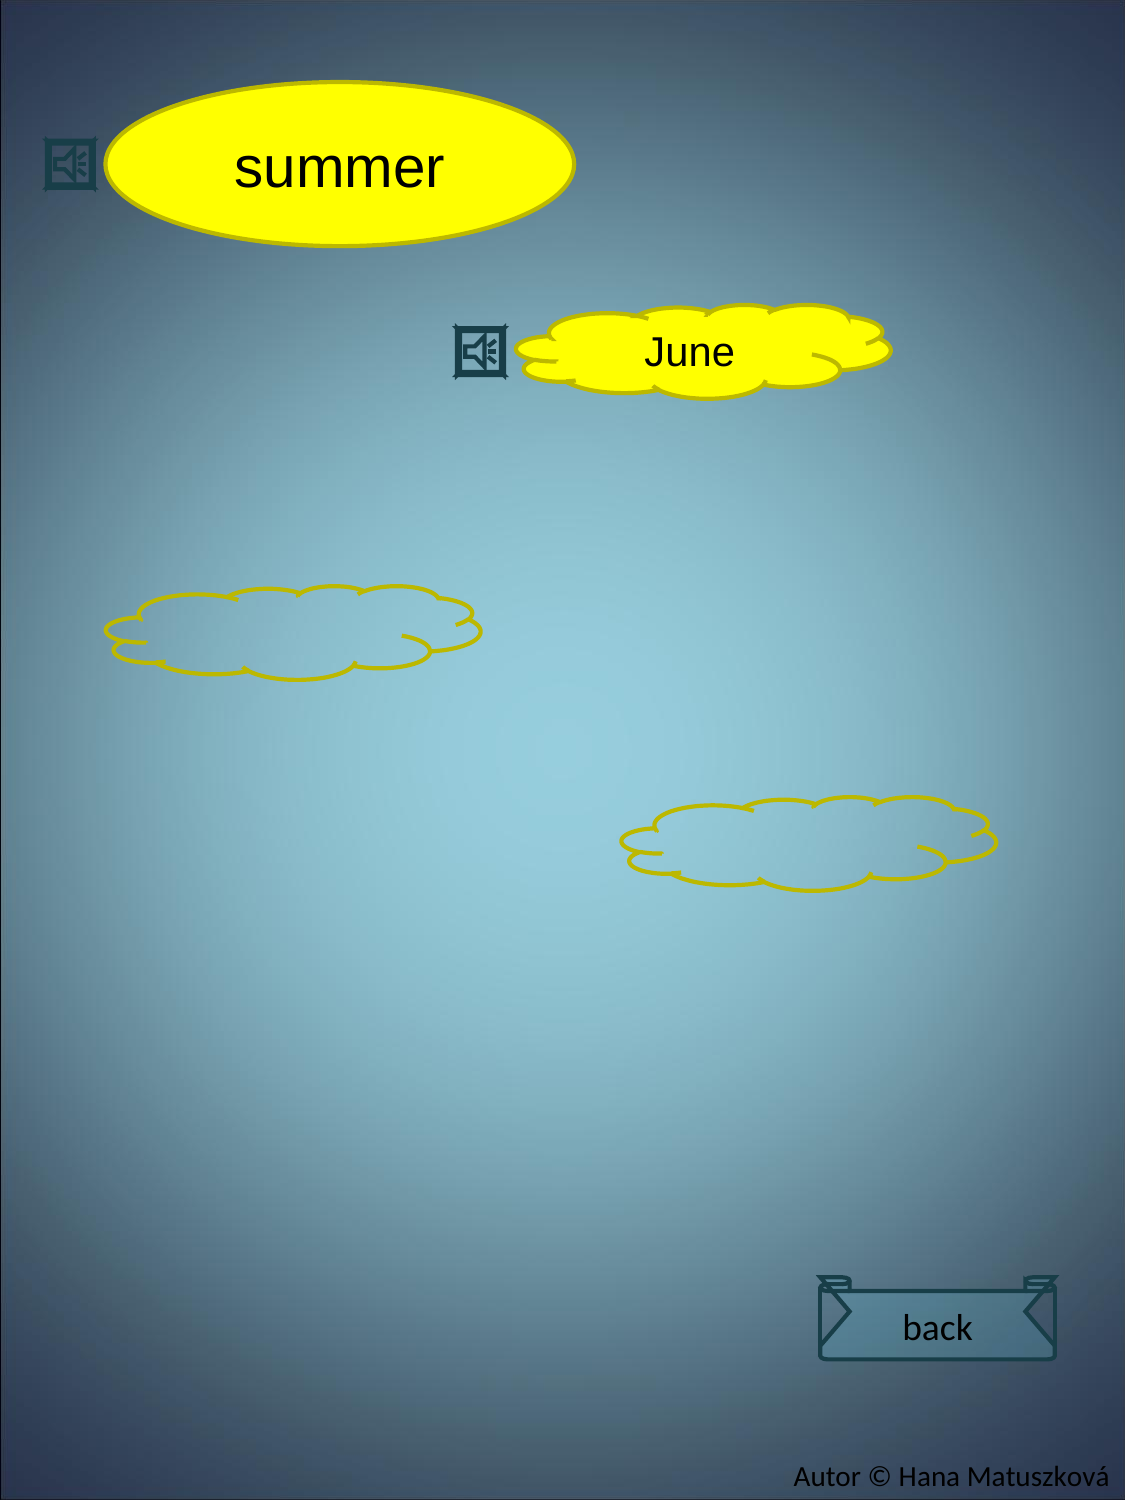

summer
June
back
Autor © Hana Matuszková